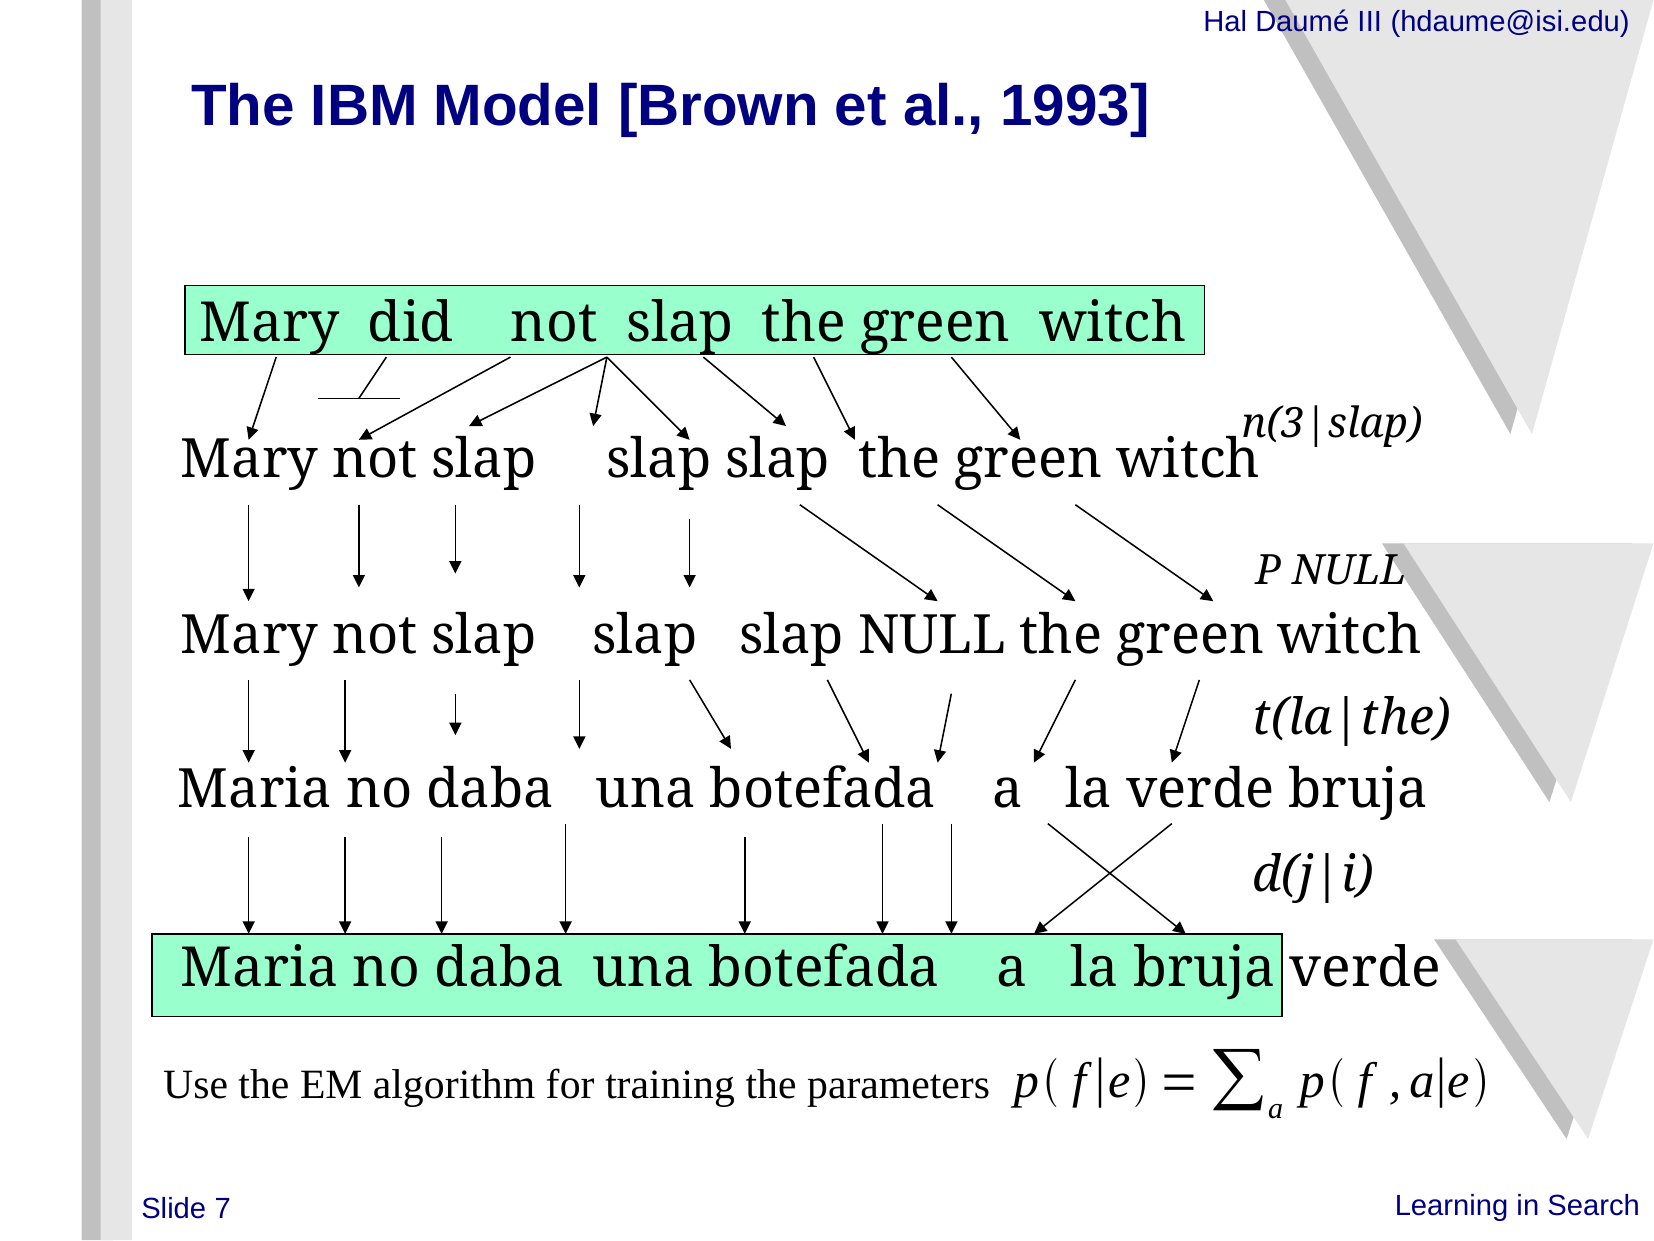

# The IBM Model [Brown et al., 1993]
Mary did not slap the green witch
n(3|slap)
Mary not slap slap slap the green witch
P NULL
Mary not slap slap slap NULL the green witch
t(la|the)
Maria no daba una botefada a la verde bruja
d(j|i)
Maria no daba una botefada a la bruja verde
Use the EM algorithm for training the parameters